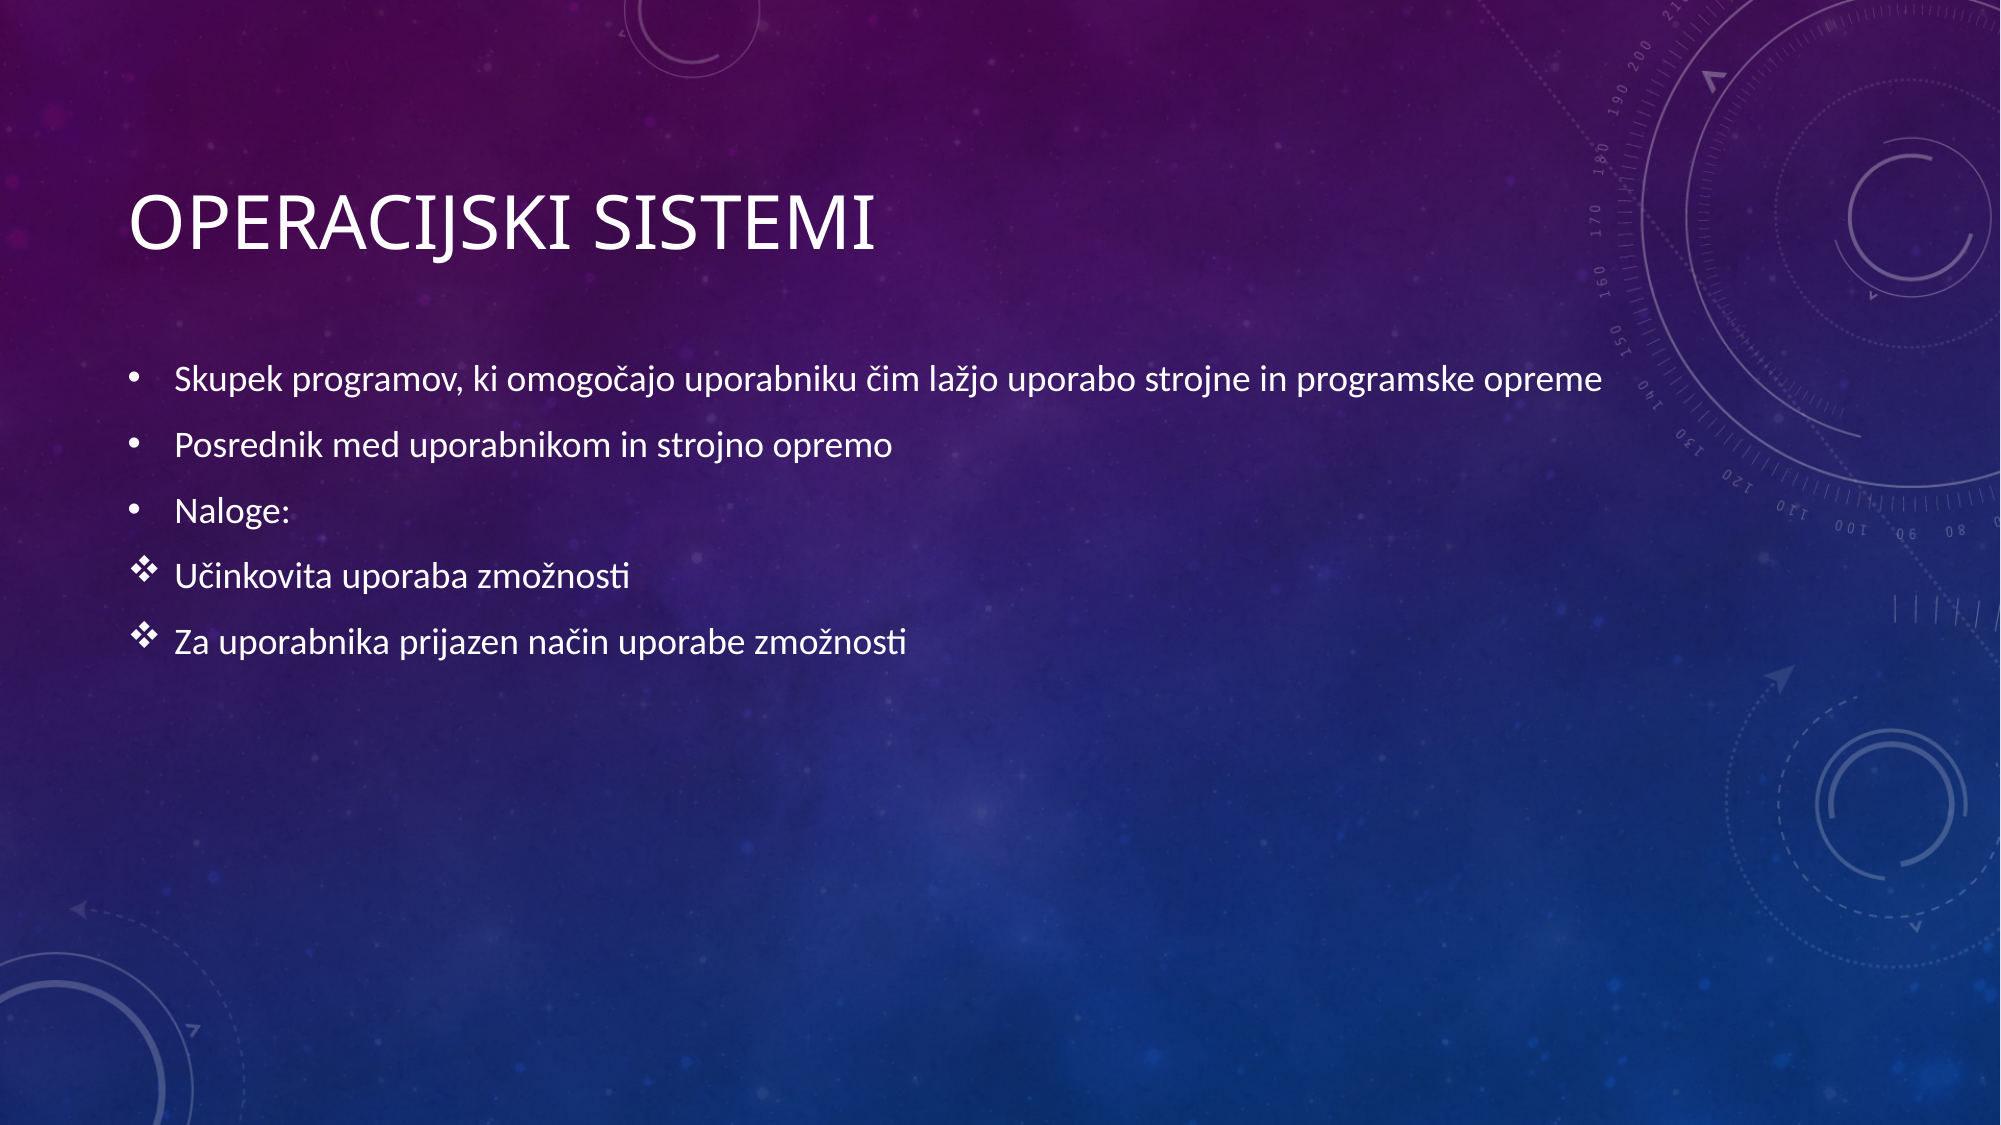

# Operacijski sistemi
Skupek programov, ki omogočajo uporabniku čim lažjo uporabo strojne in programske opreme
Posrednik med uporabnikom in strojno opremo
Naloge:
Učinkovita uporaba zmožnosti
Za uporabnika prijazen način uporabe zmožnosti